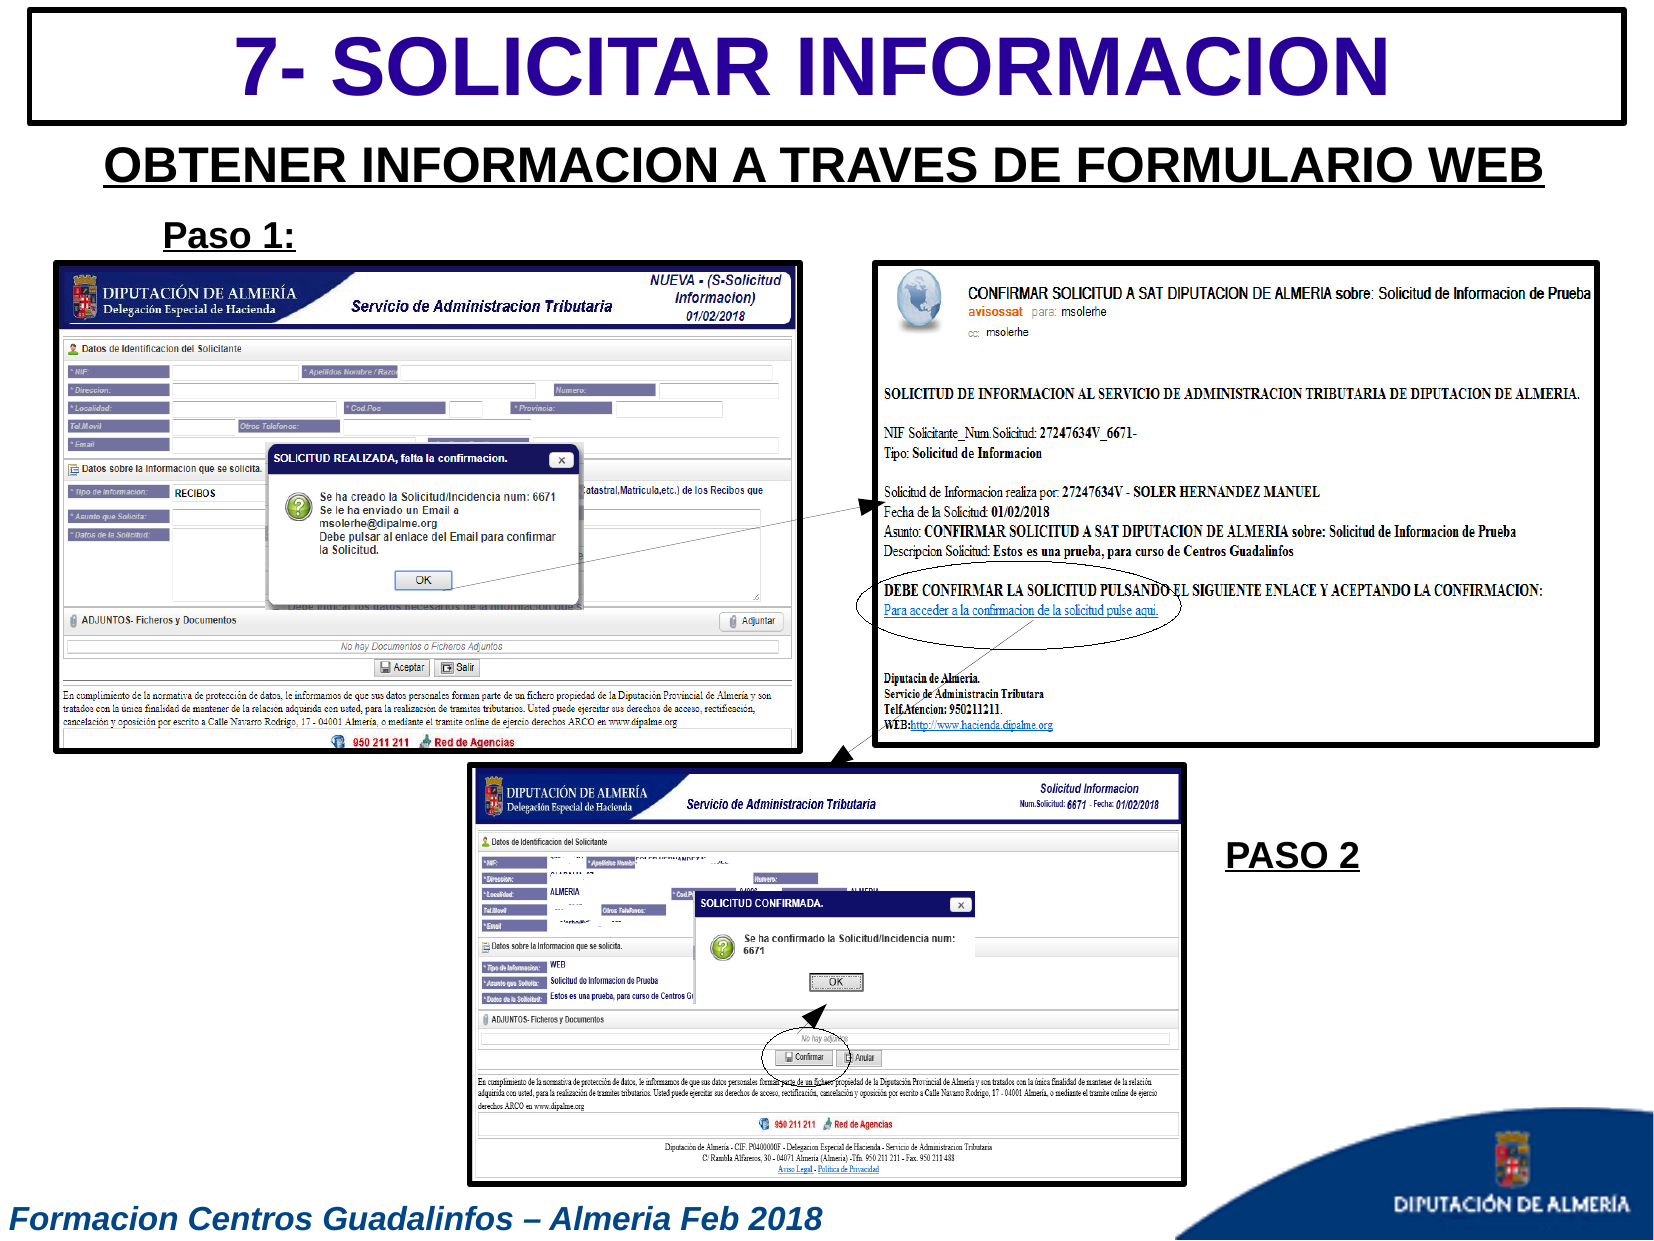

7- SOLICITAR INFORMACION
OBTENER INFORMACION A TRAVES DE FORMULARIO WEB
Paso 1:
PASO 2
Formacion Centros Guadalinfos – Almeria Feb 2018